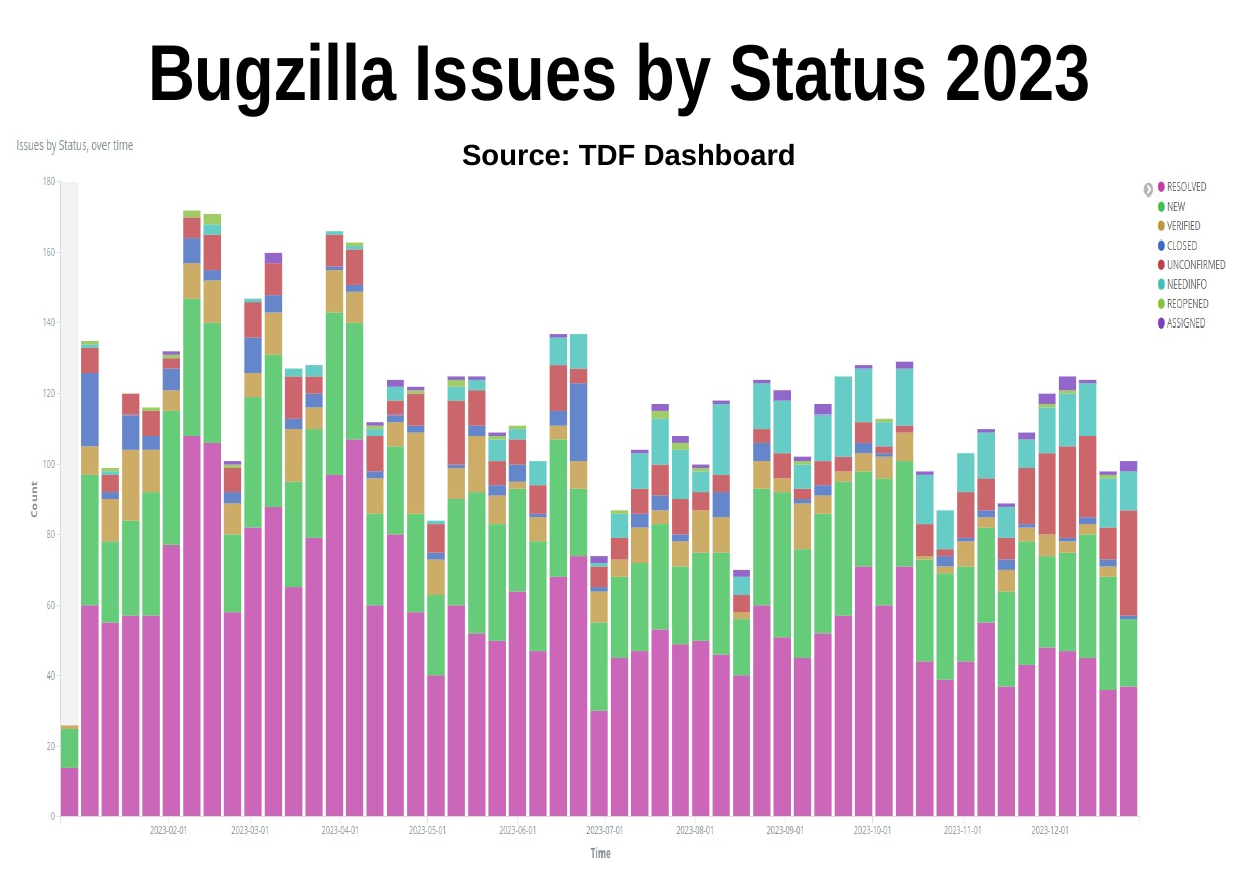

# Bugzilla Issues by Status 2023
Source: TDF Dashboard